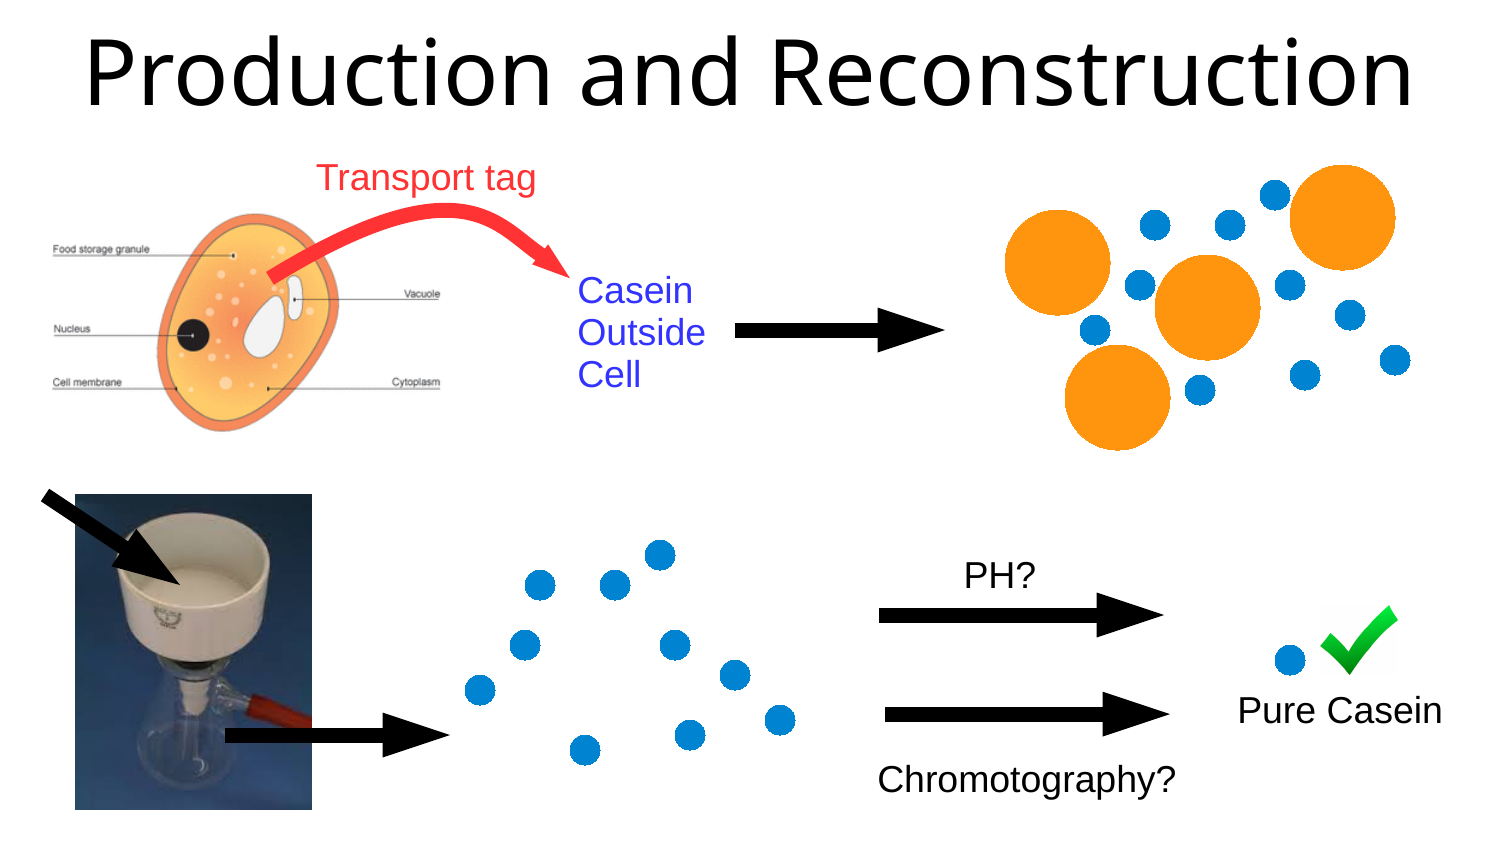

Production and Reconstruction
Transport tag
Casein
Outside
Cell
PH?
Pure Casein
Chromotography?